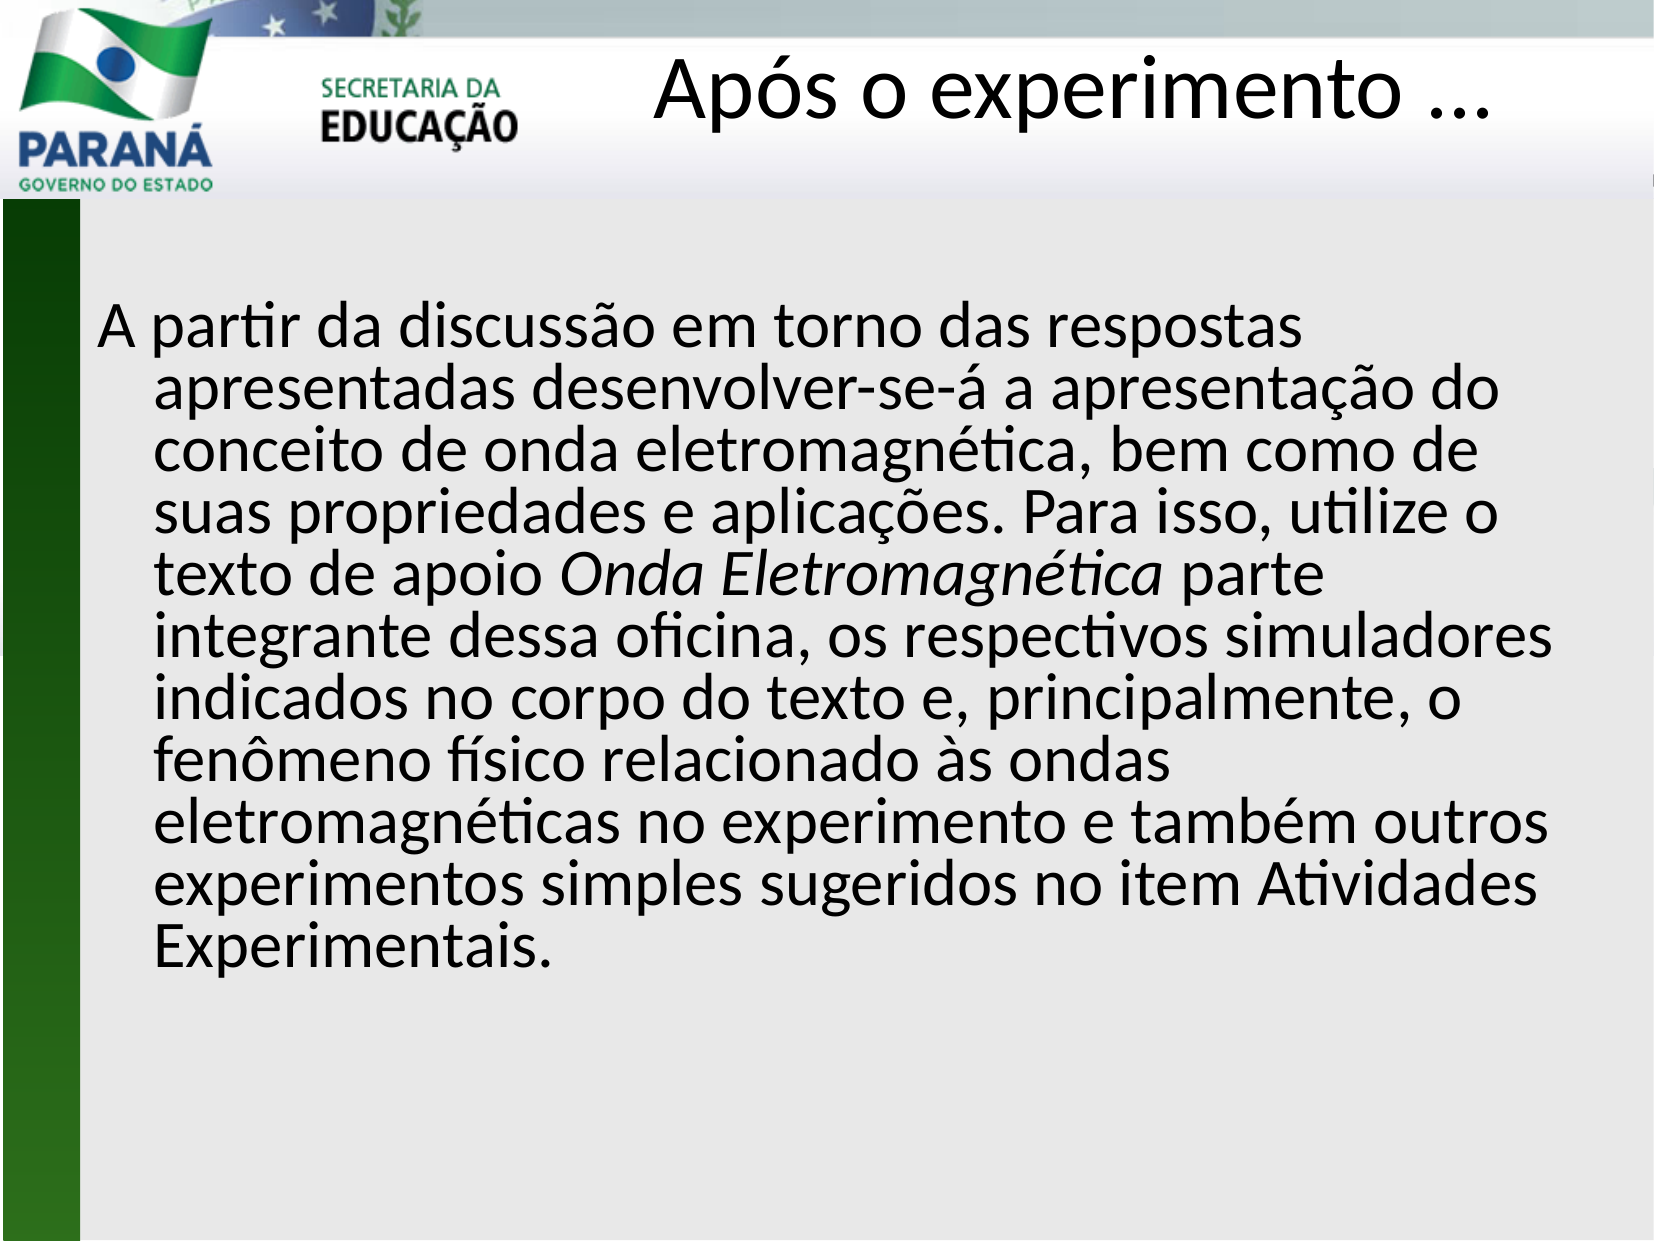

# Após o experimento ...
A partir da discussão em torno das respostas apresentadas desenvolver-se-á a apresentação do conceito de onda eletromagnética, bem como de suas propriedades e aplicações. Para isso, utilize o texto de apoio Onda Eletromagnética parte integrante dessa oficina, os respectivos simuladores indicados no corpo do texto e, principalmente, o fenômeno físico relacionado às ondas eletromagnéticas no experimento e também outros experimentos simples sugeridos no item Atividades Experimentais.